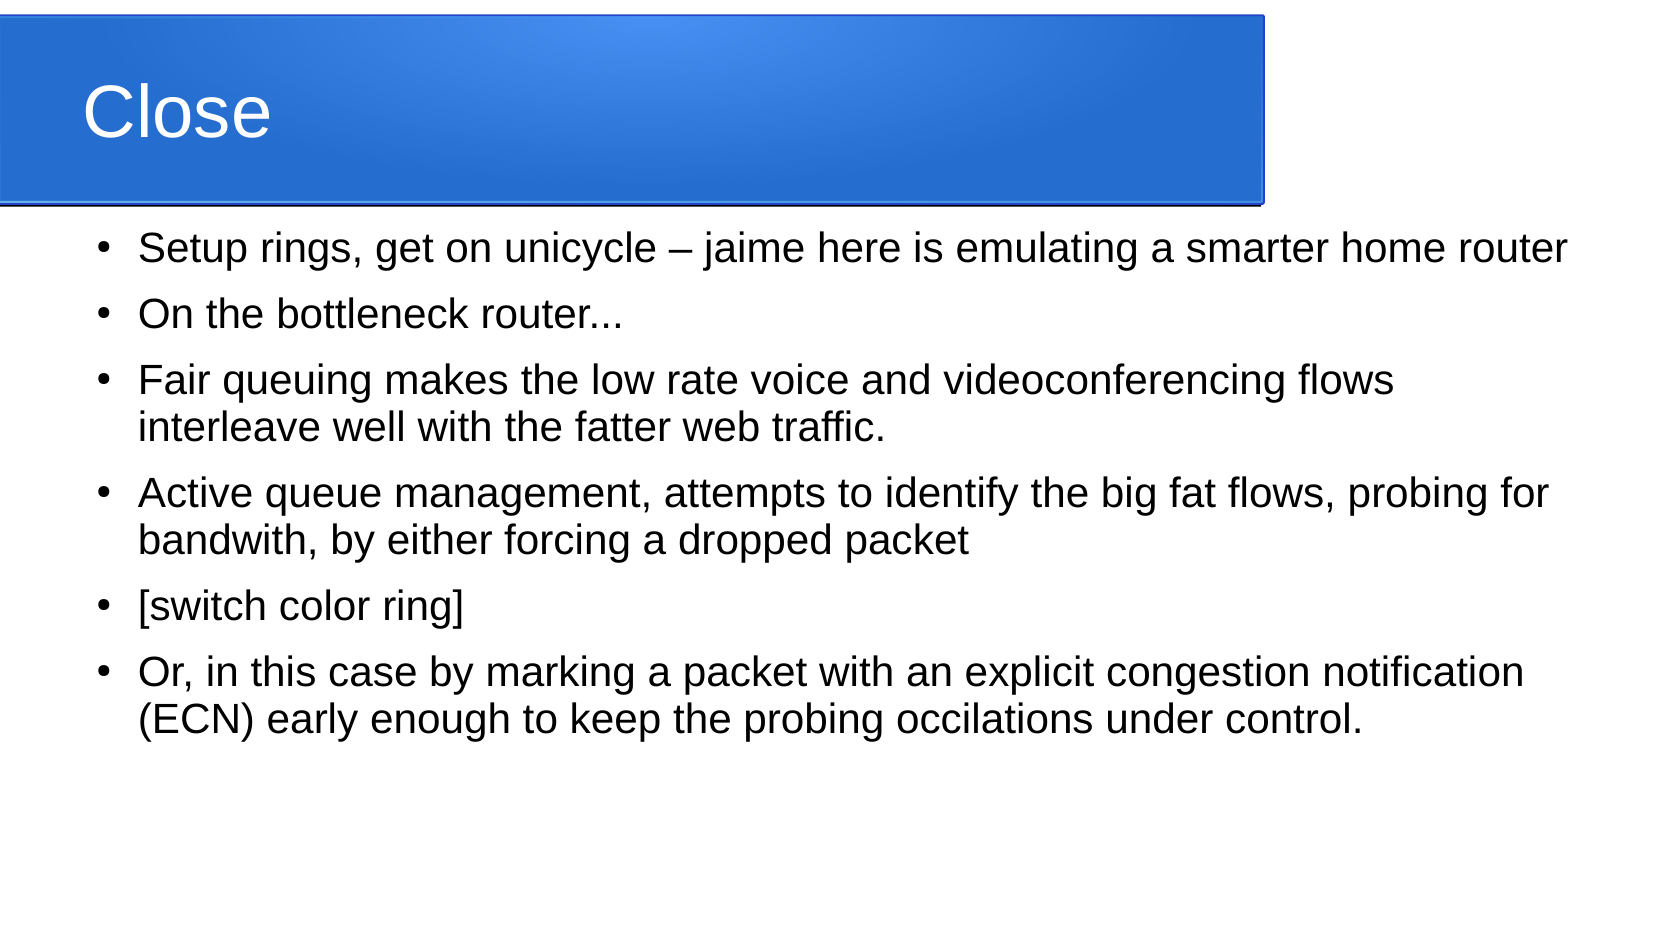

# Close
Setup rings, get on unicycle – jaime here is emulating a smarter home router
On the bottleneck router...
Fair queuing makes the low rate voice and videoconferencing flows interleave well with the fatter web traffic.
Active queue management, attempts to identify the big fat flows, probing for bandwith, by either forcing a dropped packet
[switch color ring]
Or, in this case by marking a packet with an explicit congestion notification (ECN) early enough to keep the probing occilations under control.